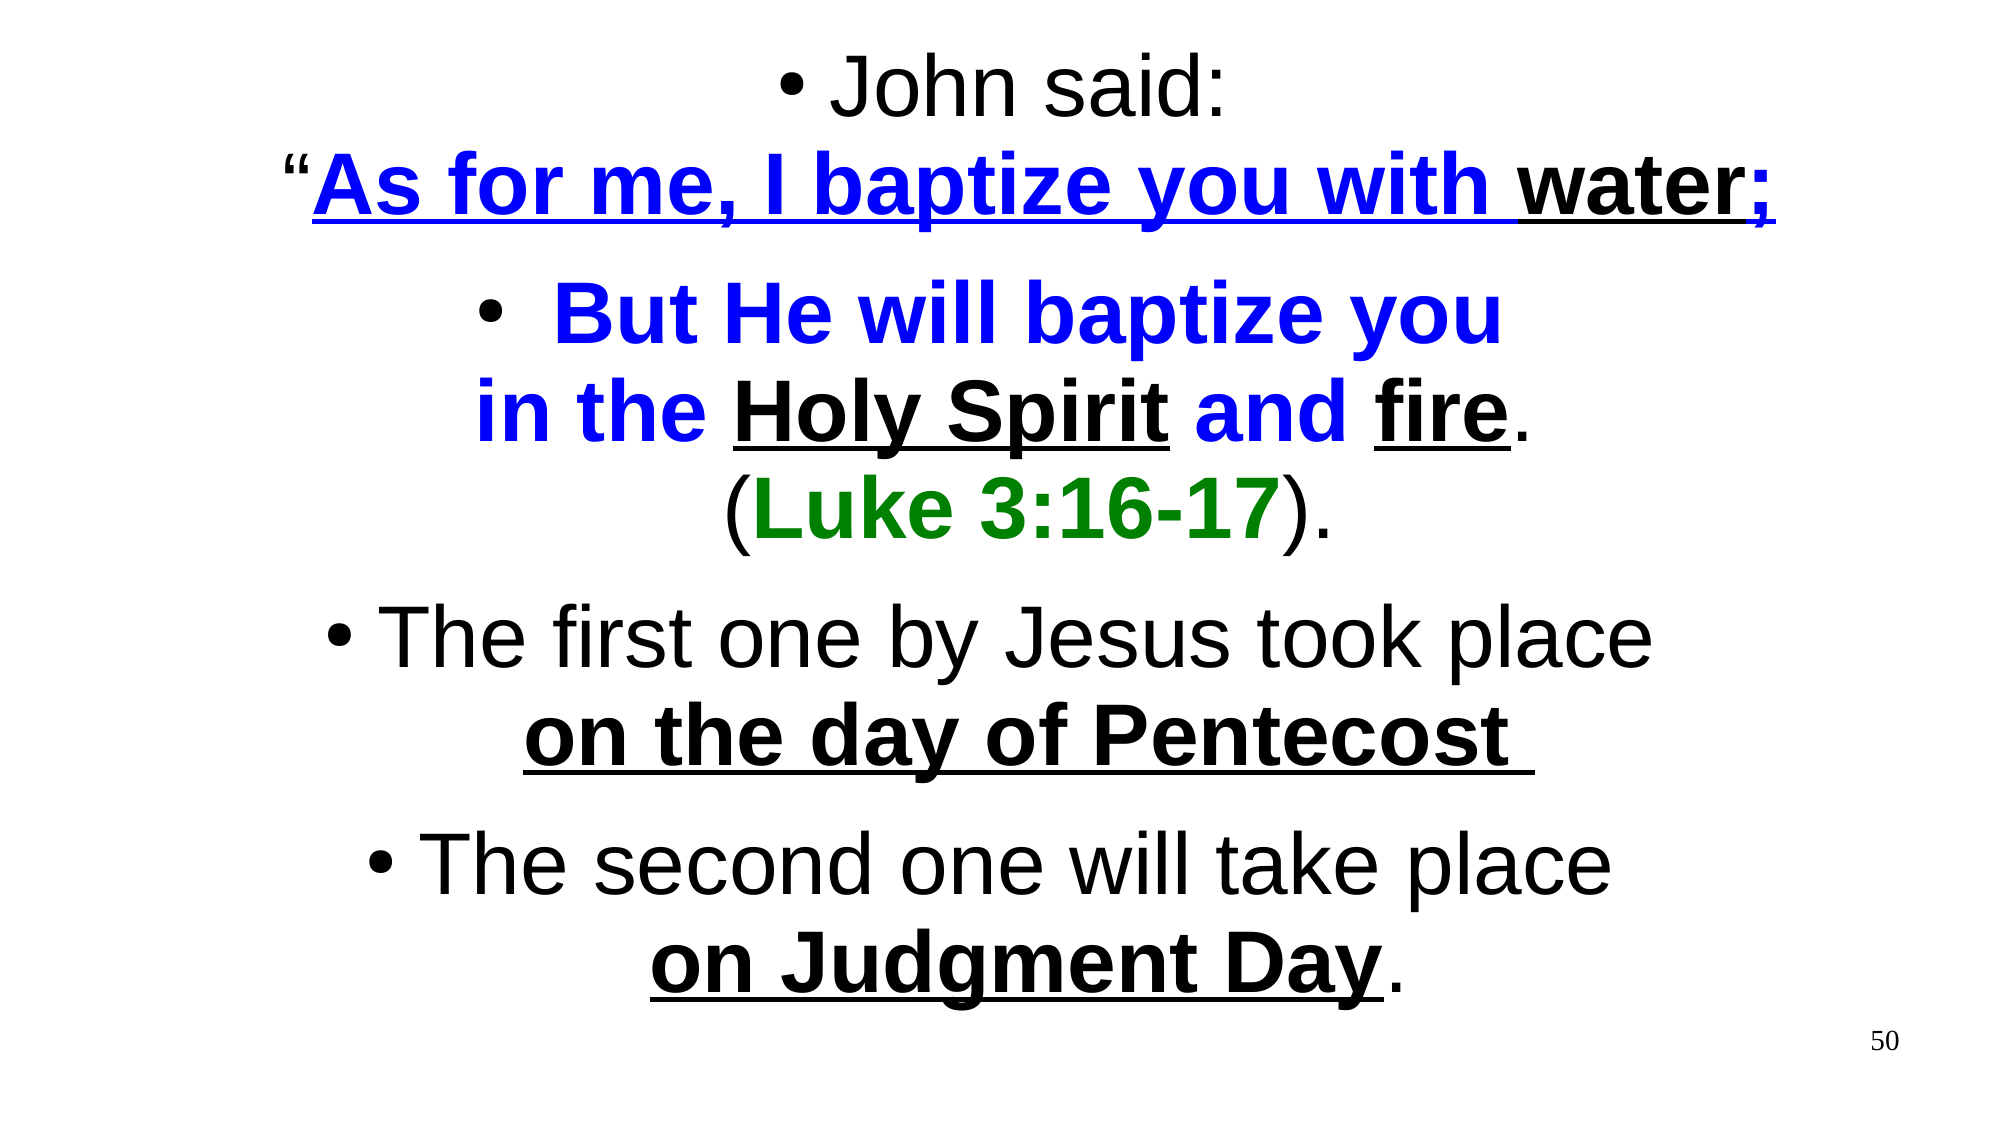

# John said: “As for me, I baptize you with water;
 But He will baptize you
in the Holy Spirit and fire.
(Luke 3:16-17).
The first one by Jesus took place
on the day of Pentecost
The second one will take place
on Judgment Day.
50